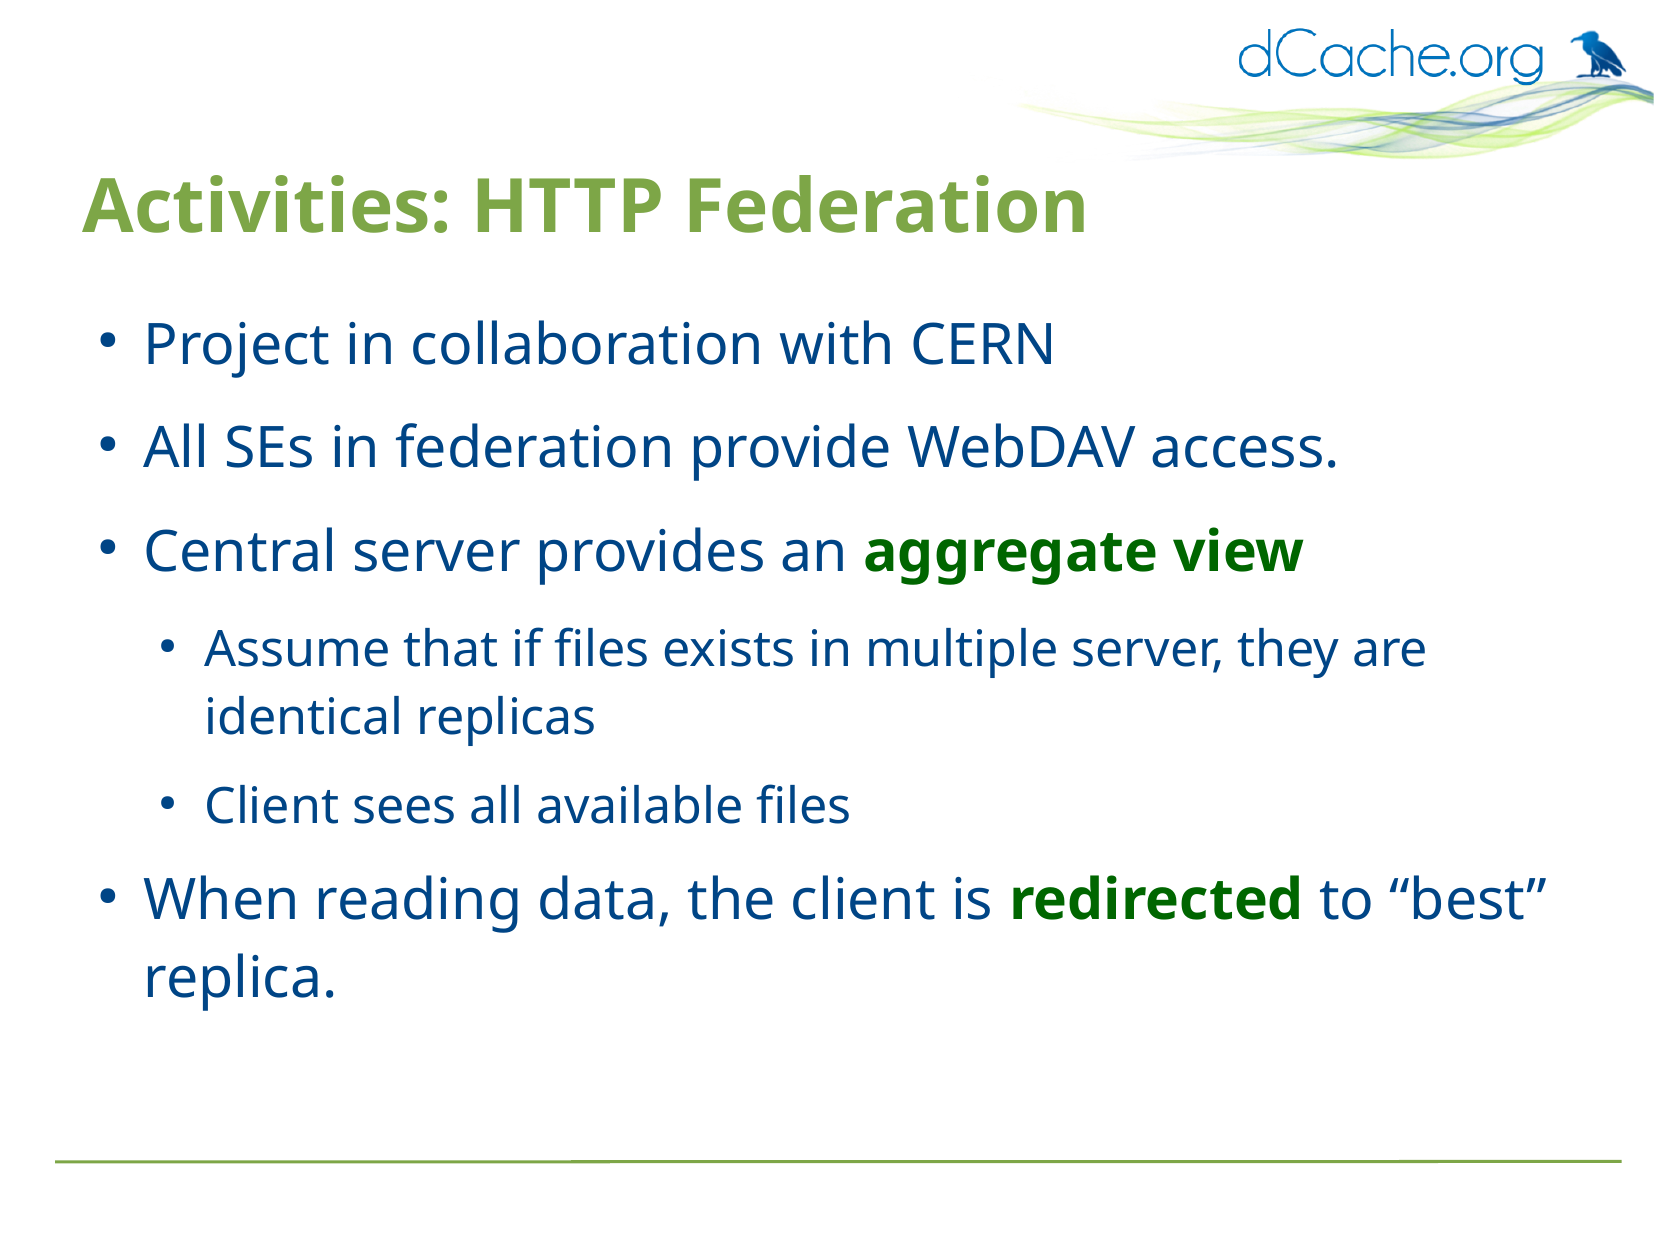

# Activities: HTTP Federation
Project in collaboration with CERN
All SEs in federation provide WebDAV access.
Central server provides an aggregate view
Assume that if files exists in multiple server, they are identical replicas
Client sees all available files
When reading data, the client is redirected to “best” replica.